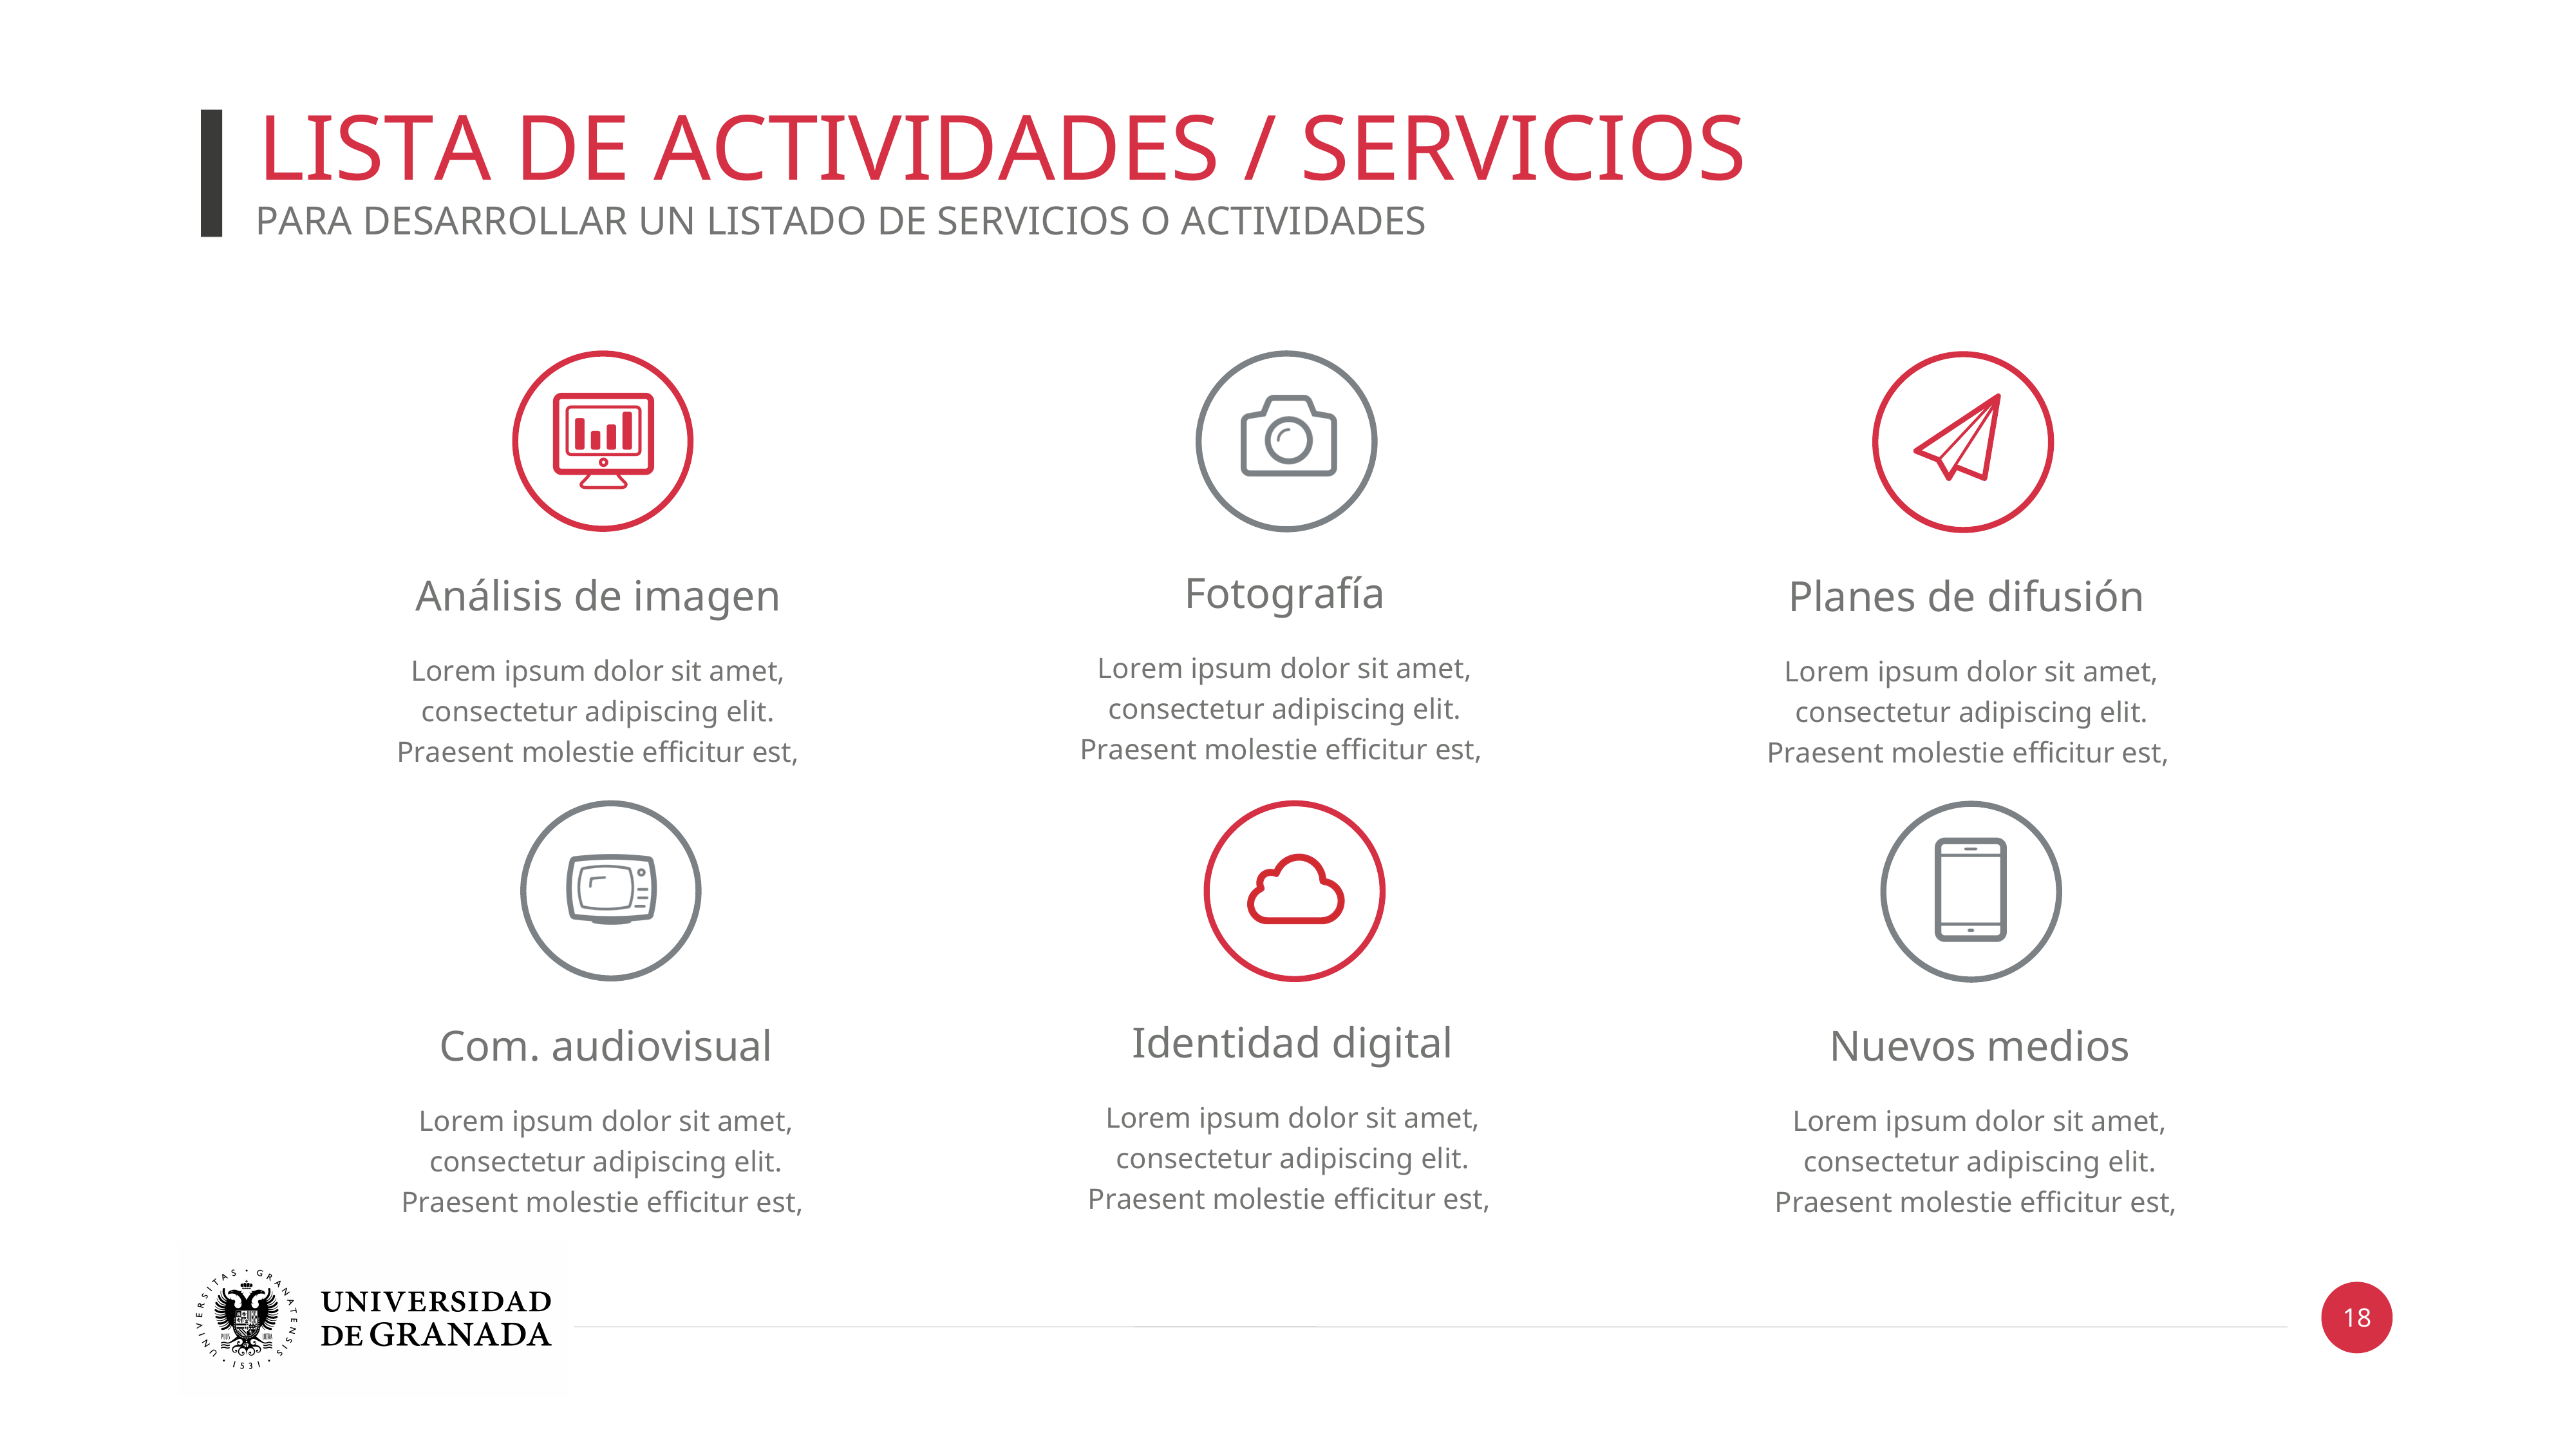

LISTA DE ACTIVIDADES / SERVICIOS
PARA DESARROLLAR UN LISTADO DE SERVICIOS O ACTIVIDADES
Fotografía
Lorem ipsum dolor sit amet, consectetur adipiscing elit. Praesent molestie efficitur est,
Análisis de imagen
Lorem ipsum dolor sit amet, consectetur adipiscing elit. Praesent molestie efficitur est,
Planes de difusión
Lorem ipsum dolor sit amet, consectetur adipiscing elit. Praesent molestie efficitur est,
Identidad digital
Lorem ipsum dolor sit amet, consectetur adipiscing elit. Praesent molestie efficitur est,
Com. audiovisual
Lorem ipsum dolor sit amet, consectetur adipiscing elit. Praesent molestie efficitur est,
Nuevos medios
Lorem ipsum dolor sit amet, consectetur adipiscing elit. Praesent molestie efficitur est,